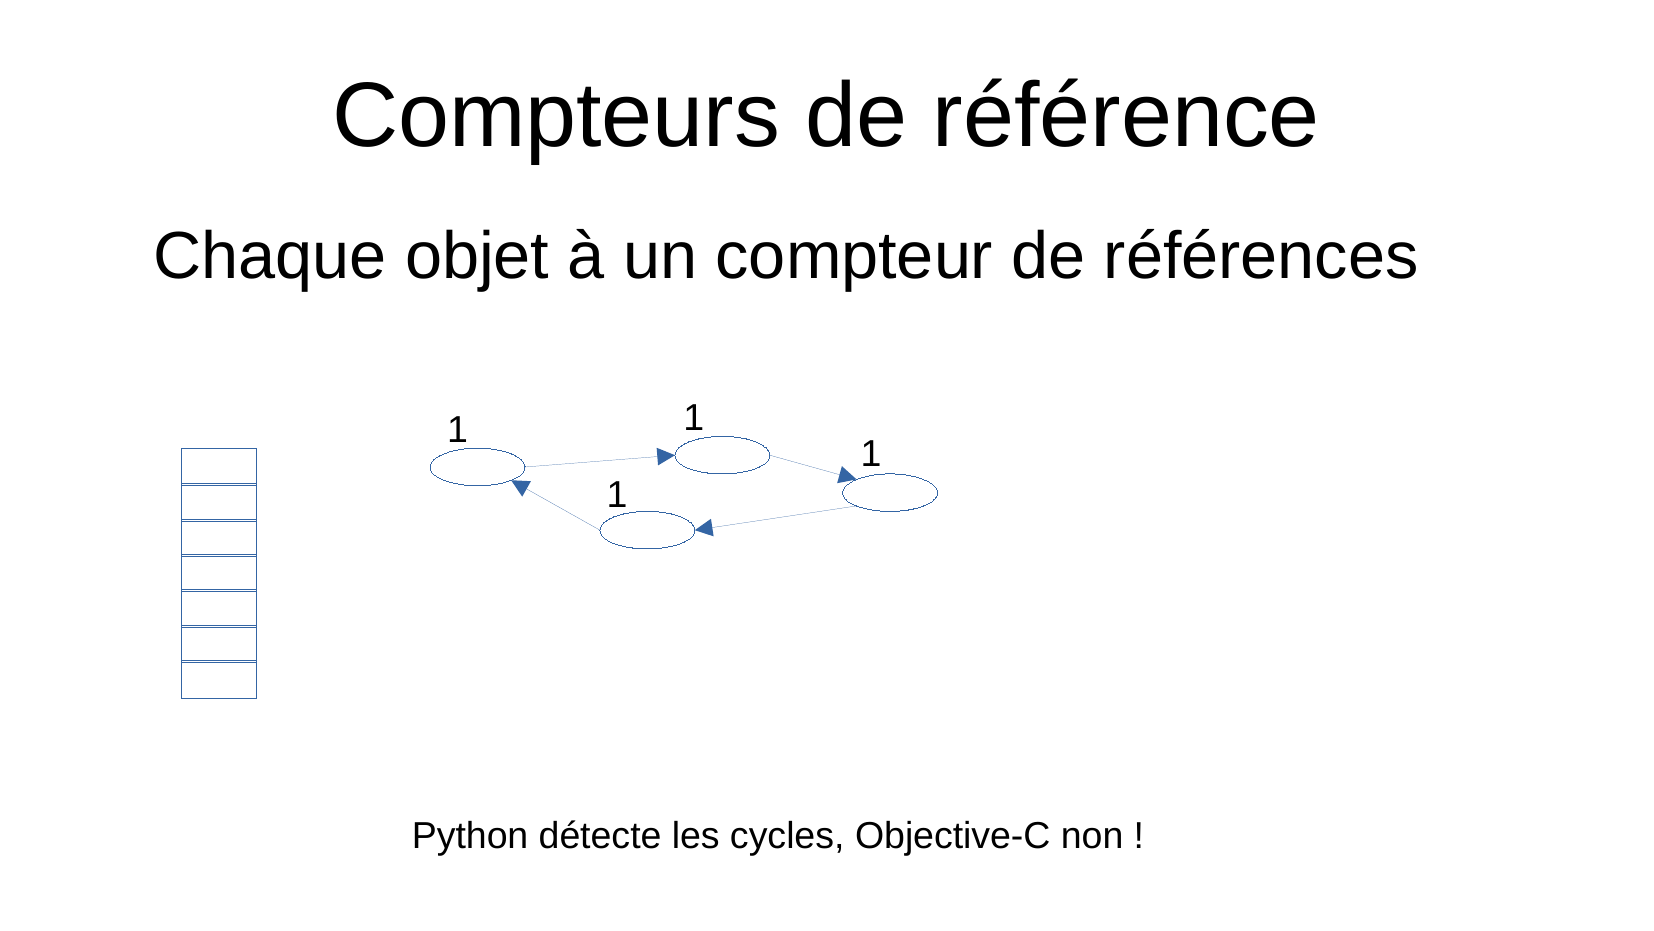

# Compteurs de référence
Chaque objet à un compteur de références
1
1
1
1
Python détecte les cycles, Objective-C non !